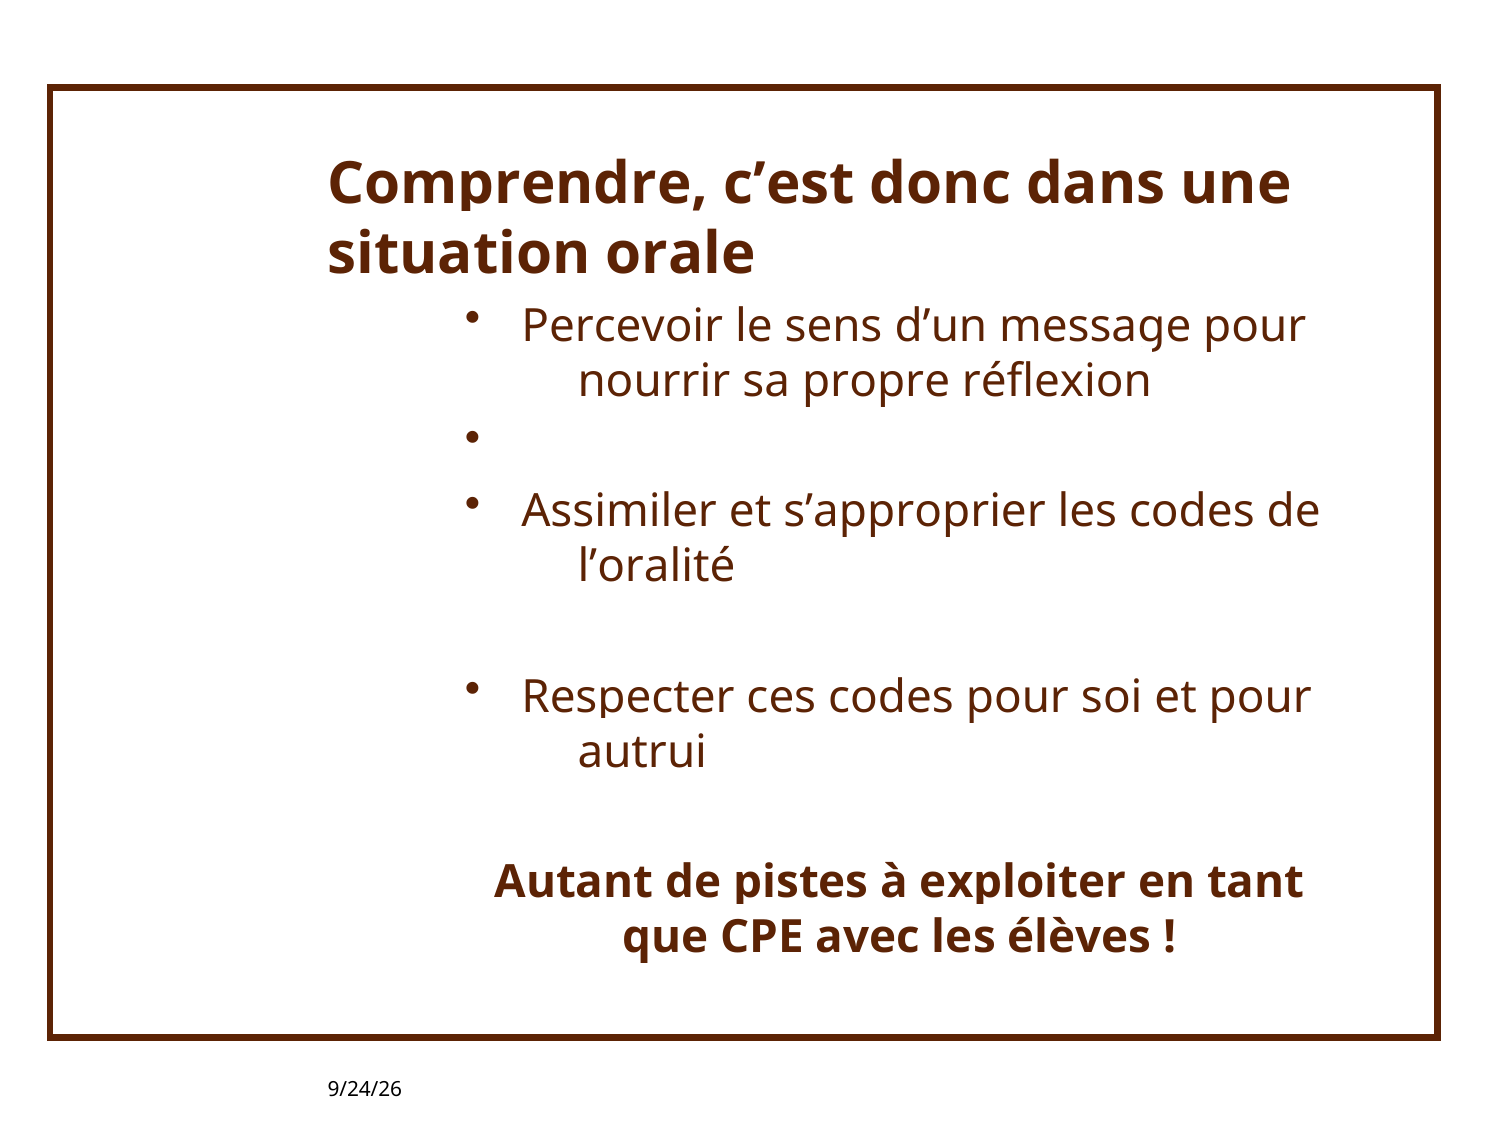

# Comprendre, c’est donc dans une situation orale
Percevoir le sens d’un message pour nourrir sa propre réflexion
Assimiler et s’approprier les codes de l’oralité
Respecter ces codes pour soi et pour autrui
Autant de pistes à exploiter en tant que CPE avec les élèves !